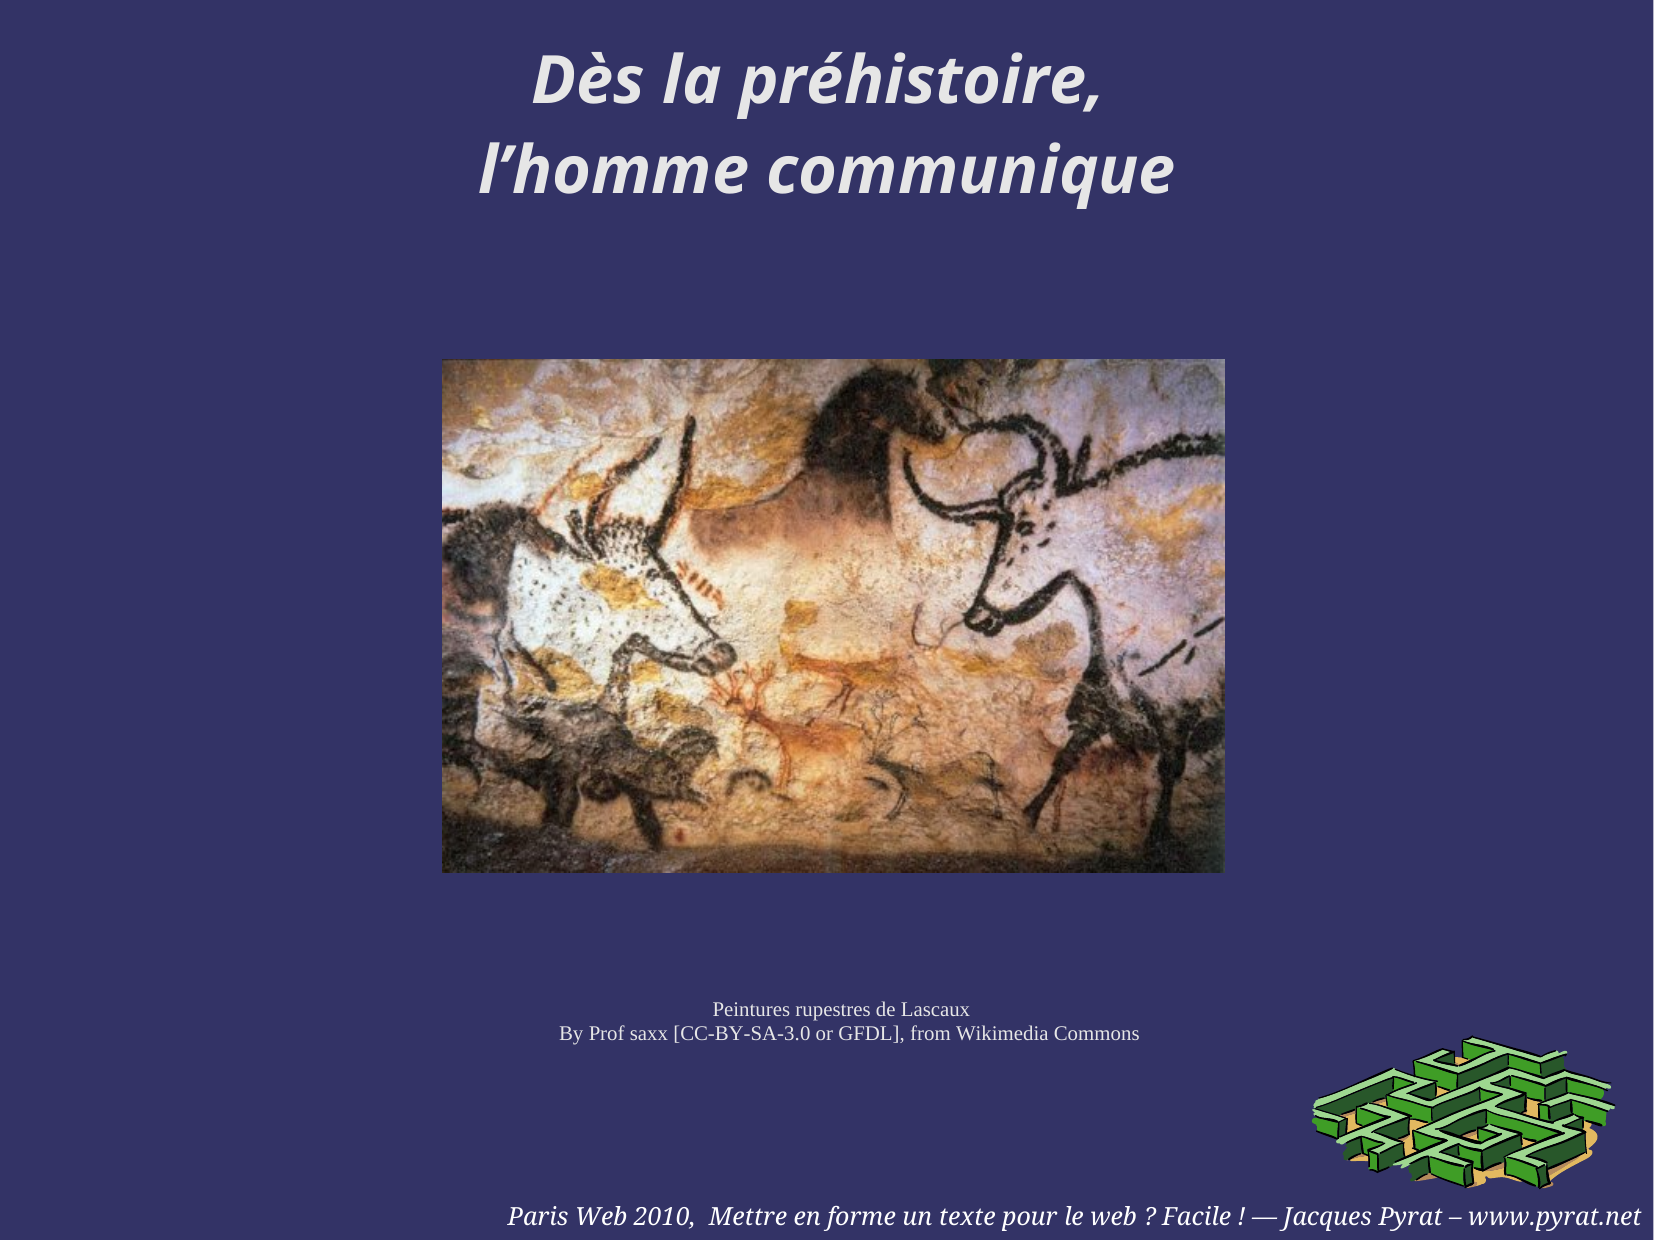

# Dès la préhistoire, l’homme communique
Peintures rupestres de Lascaux
 By Prof saxx [CC-BY-SA-3.0 or GFDL], from Wikimedia Commons